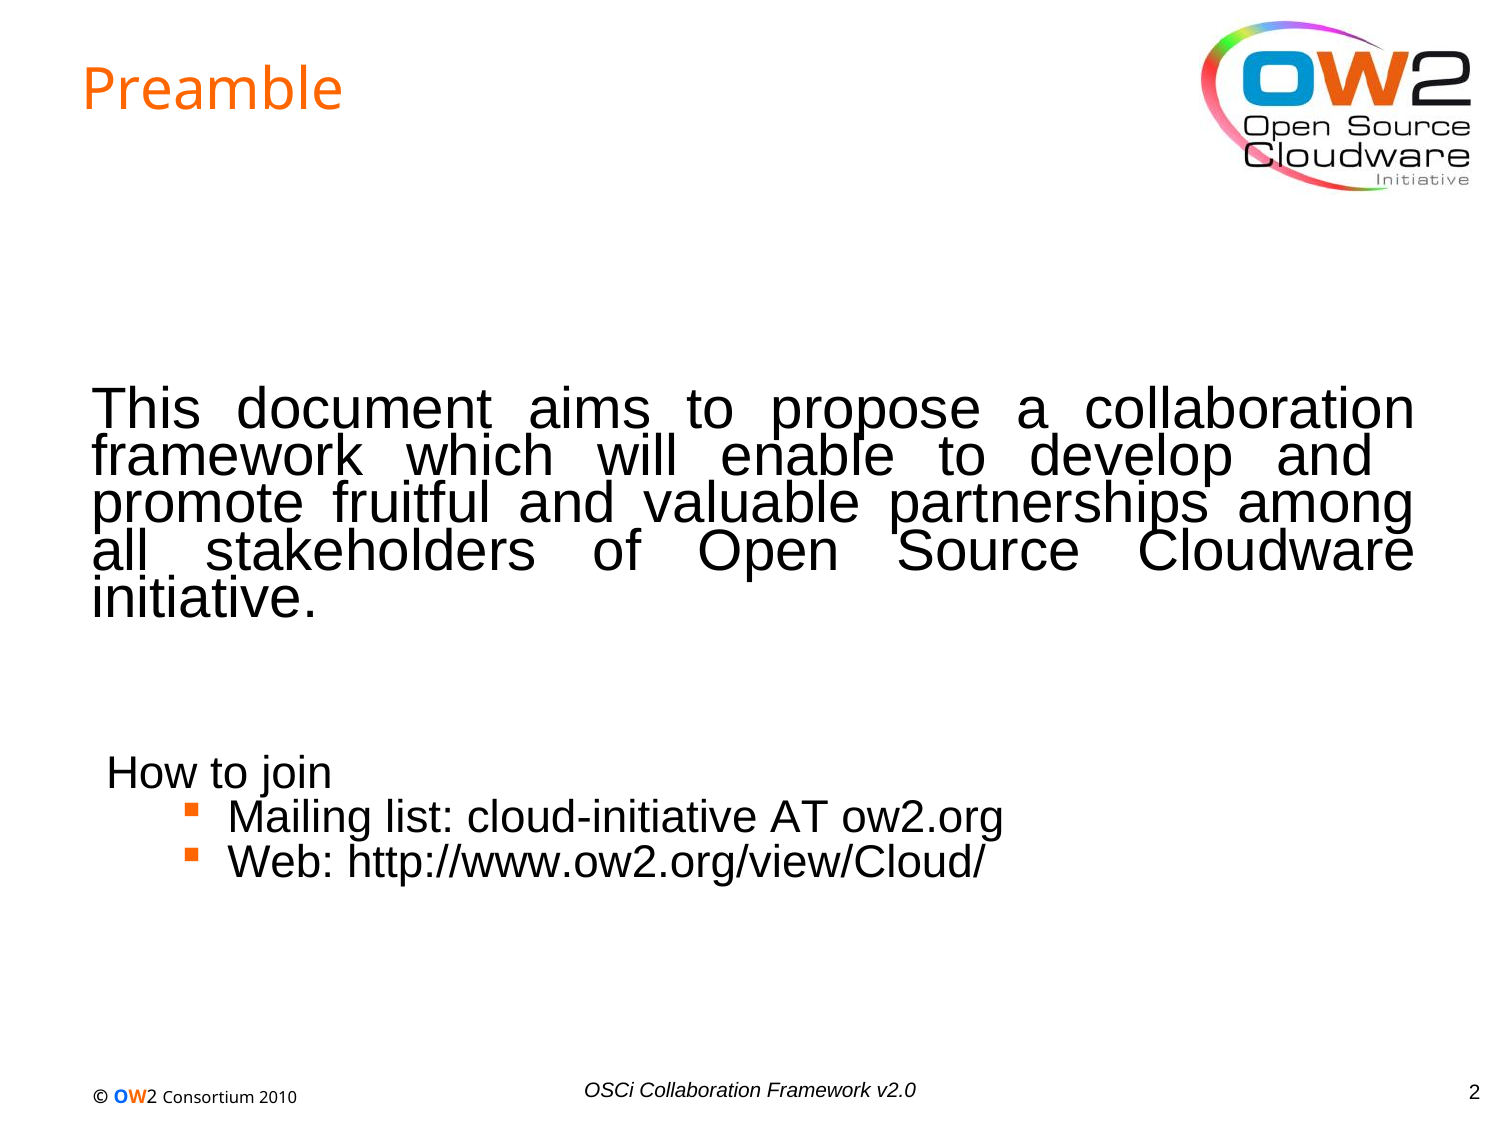

# Preamble
This document aims to propose a collaboration framework which will enable to develop and promote fruitful and valuable partnerships among all stakeholders of Open Source Cloudware initiative.
How to join
Mailing list: cloud-initiative AT ow2.org
Web: http://www.ow2.org/view/Cloud/